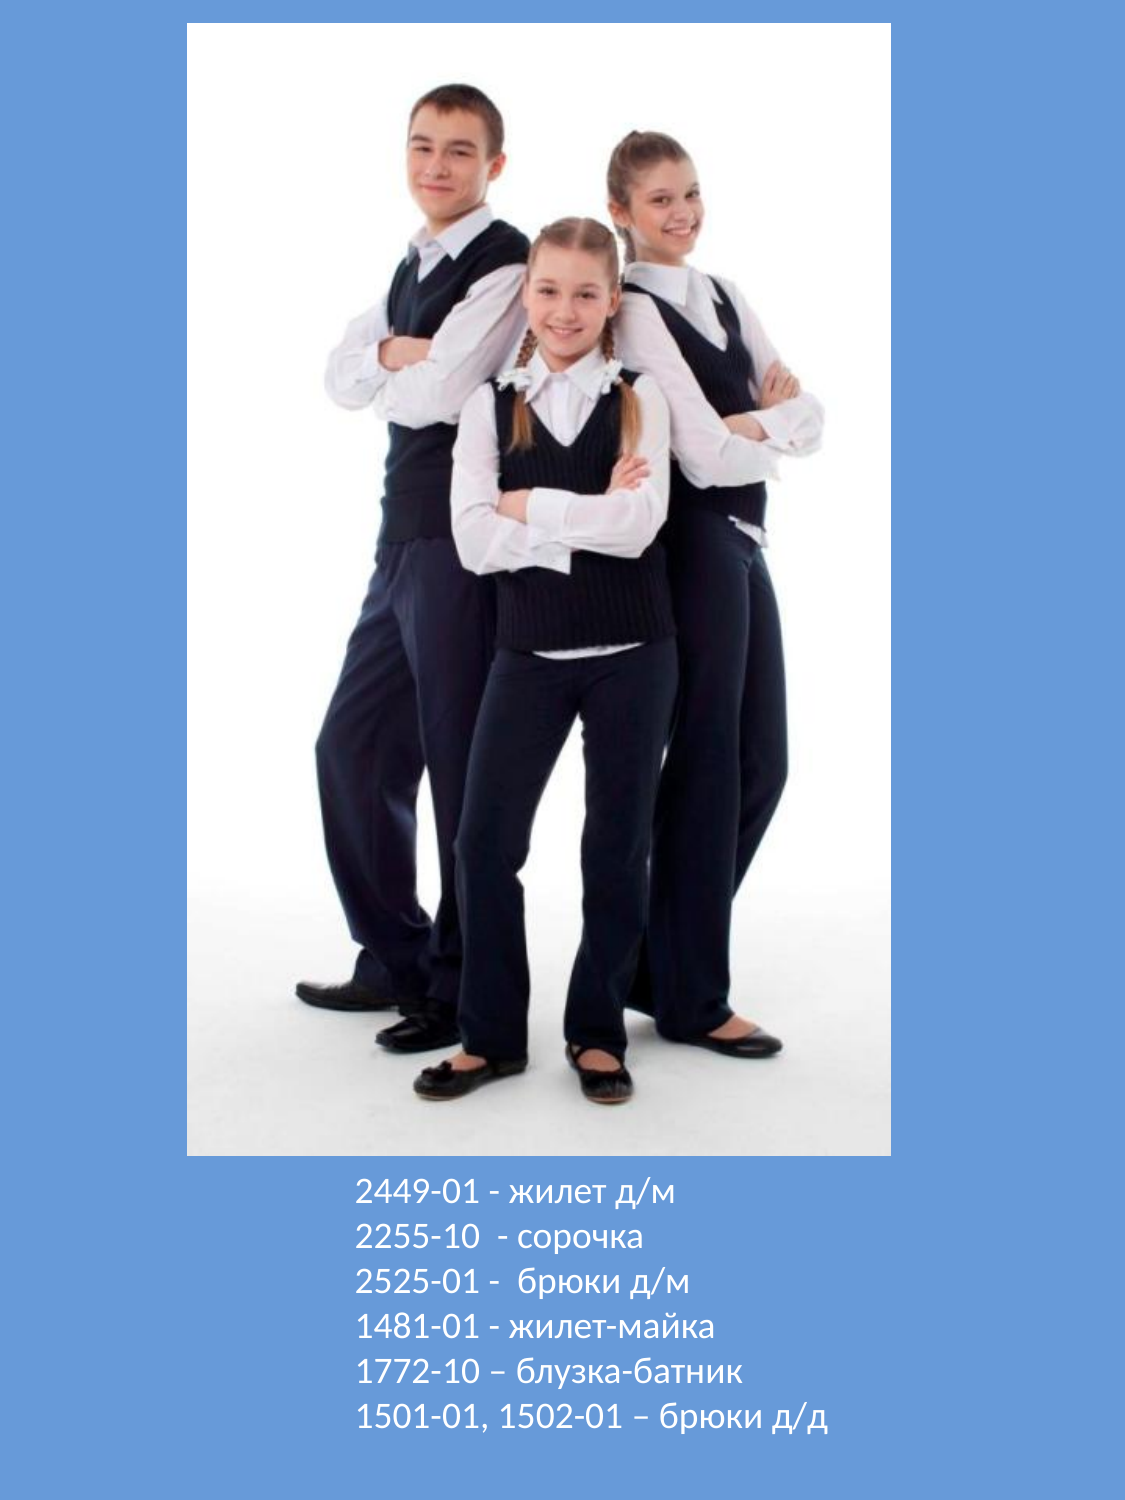

2449-01 - жилет д/м
2255-10 - сорочка
2525-01 - брюки д/м
1481-01 - жилет-майка
1772-10 – блузка-батник
1501-01, 1502-01 – брюки д/д